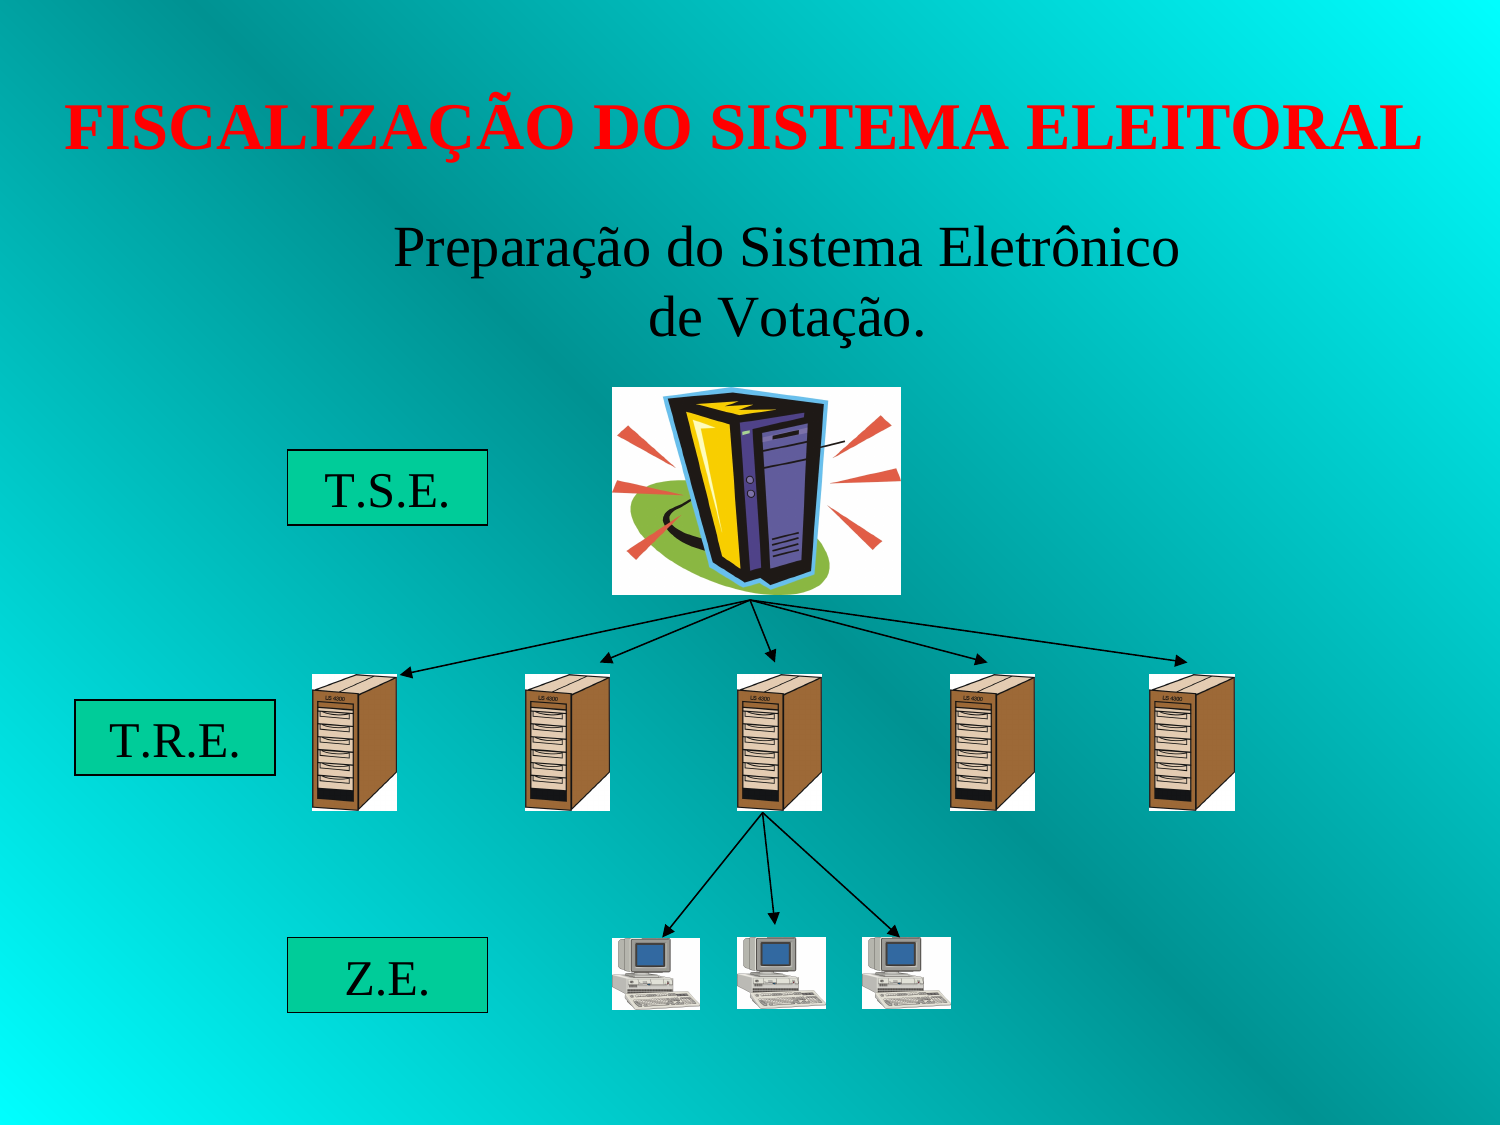

Preparação do Sistema Eletrônico de Votação.
T.S.E.
T.R.E.
Z.E.